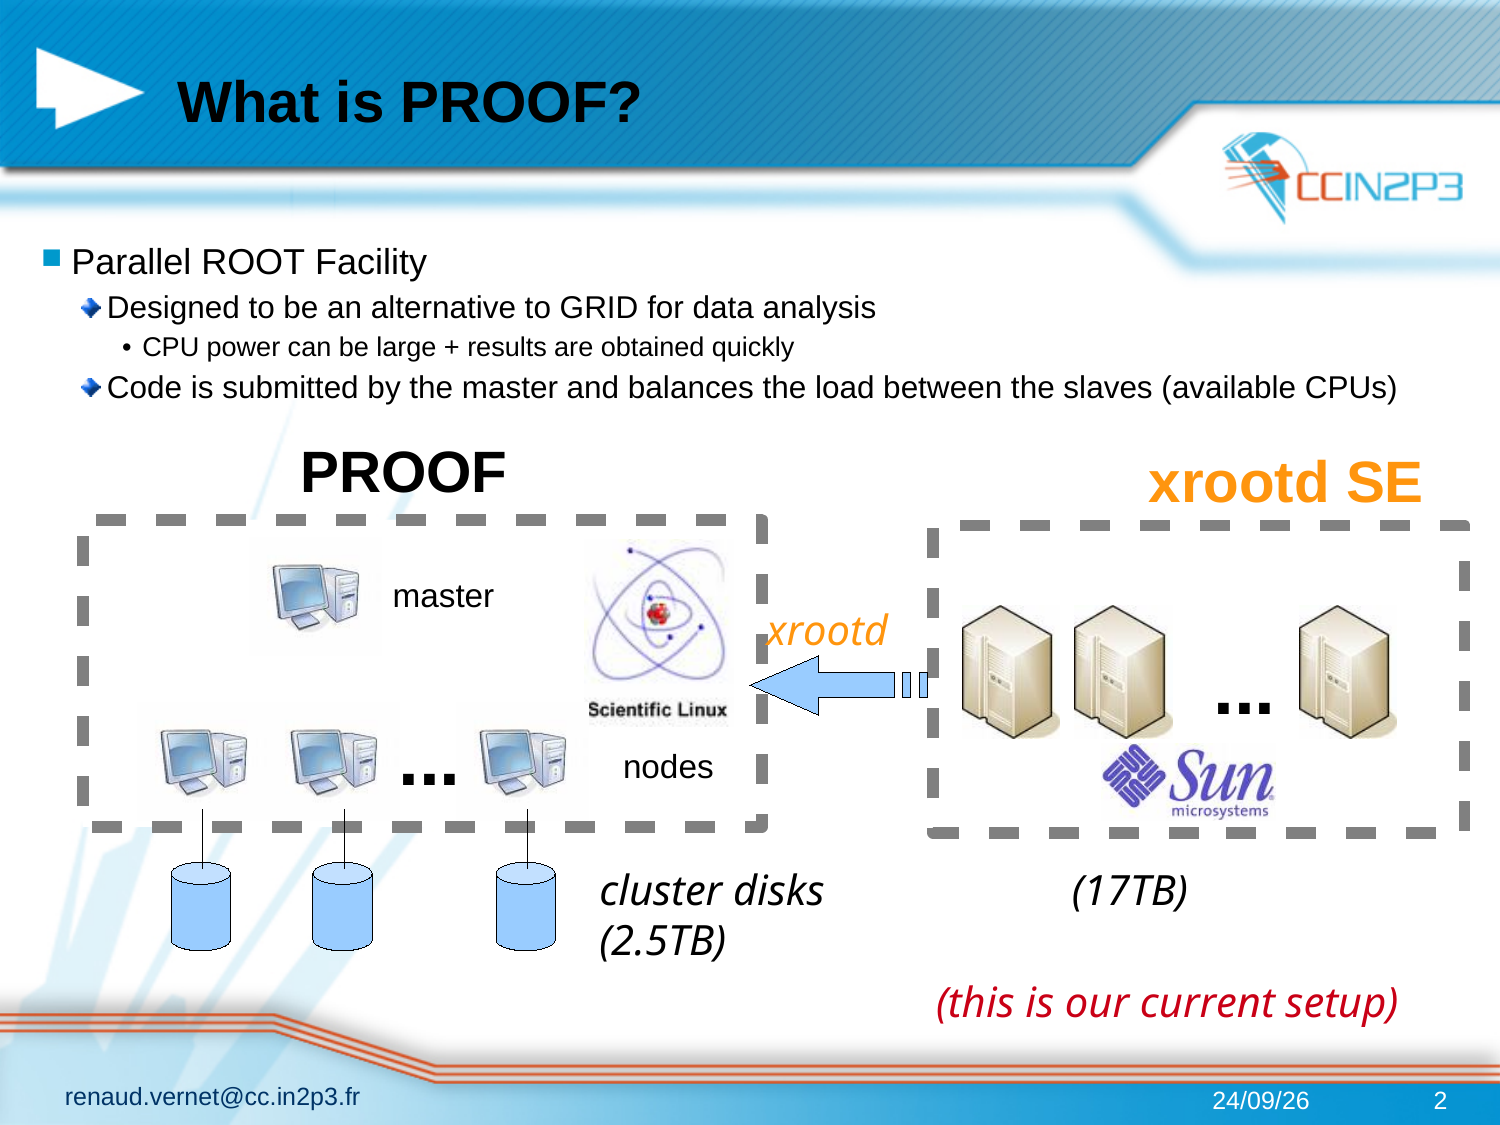

# What is PROOF?
Parallel ROOT Facility
Designed to be an alternative to GRID for data analysis
CPU power can be large + results are obtained quickly
Code is submitted by the master and balances the load between the slaves (available CPUs)
PROOF
master
...
nodes
cluster disks
(2.5TB)
xrootd SE
...
xrootd
(17TB)
(this is our current setup)
R. Vernet
2